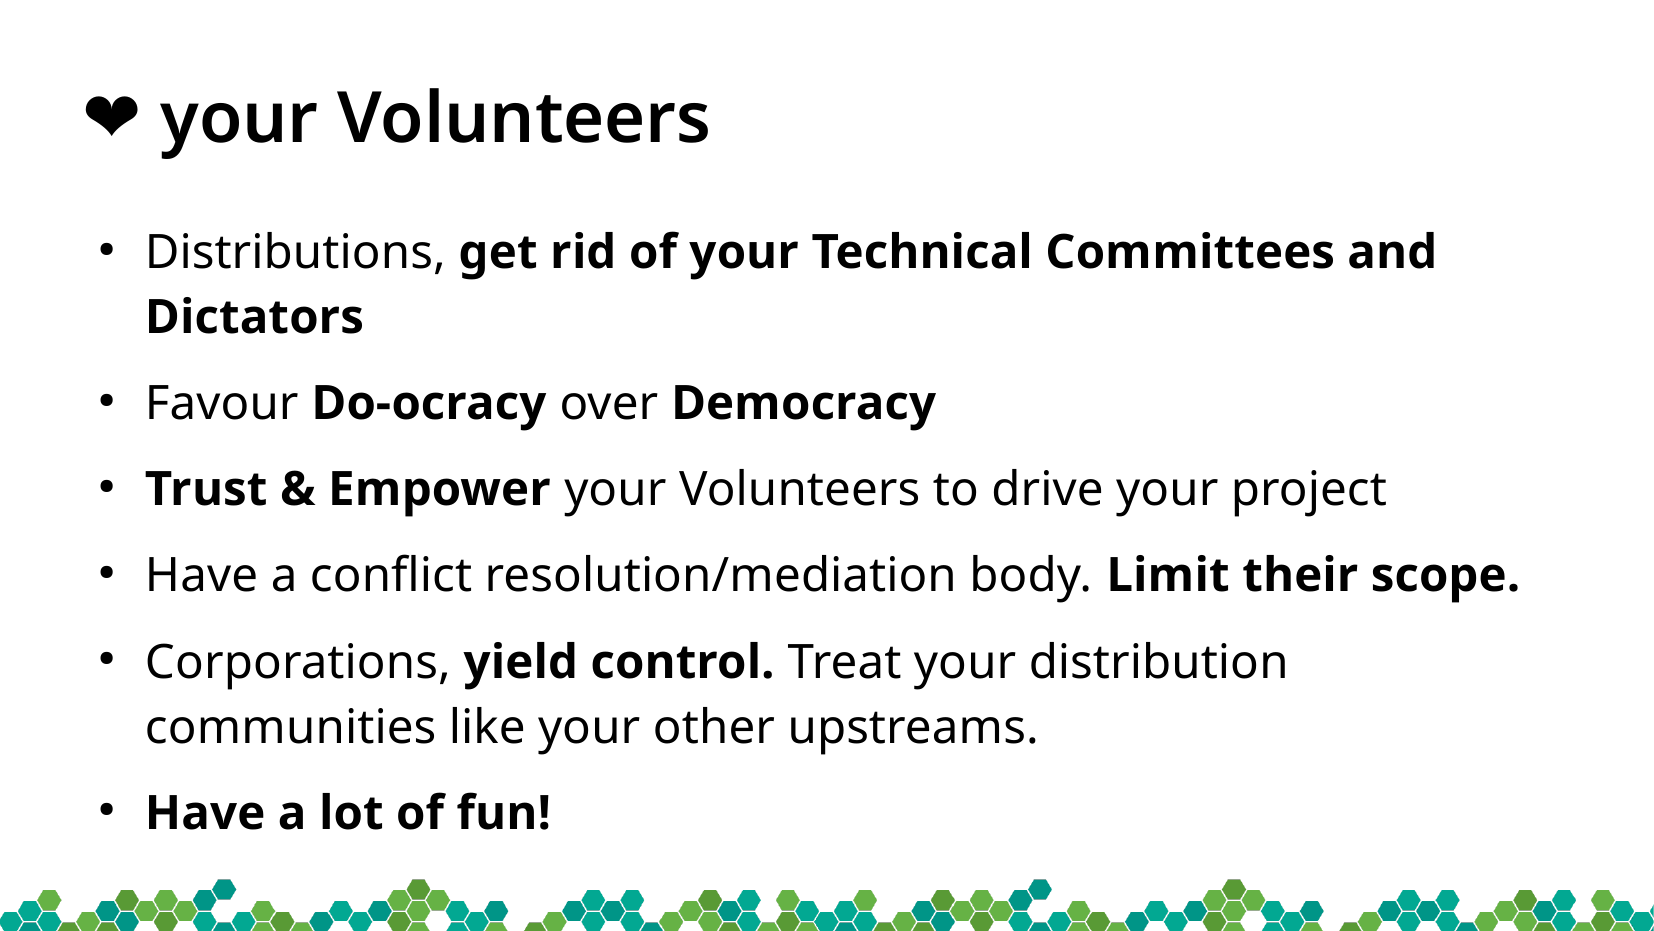

# ❤ your Volunteers
Distributions, get rid of your Technical Committees and Dictators
Favour Do-ocracy over Democracy
Trust & Empower your Volunteers to drive your project
Have a conflict resolution/mediation body. Limit their scope.
Corporations, yield control. Treat your distribution communities like your other upstreams.
Have a lot of fun!